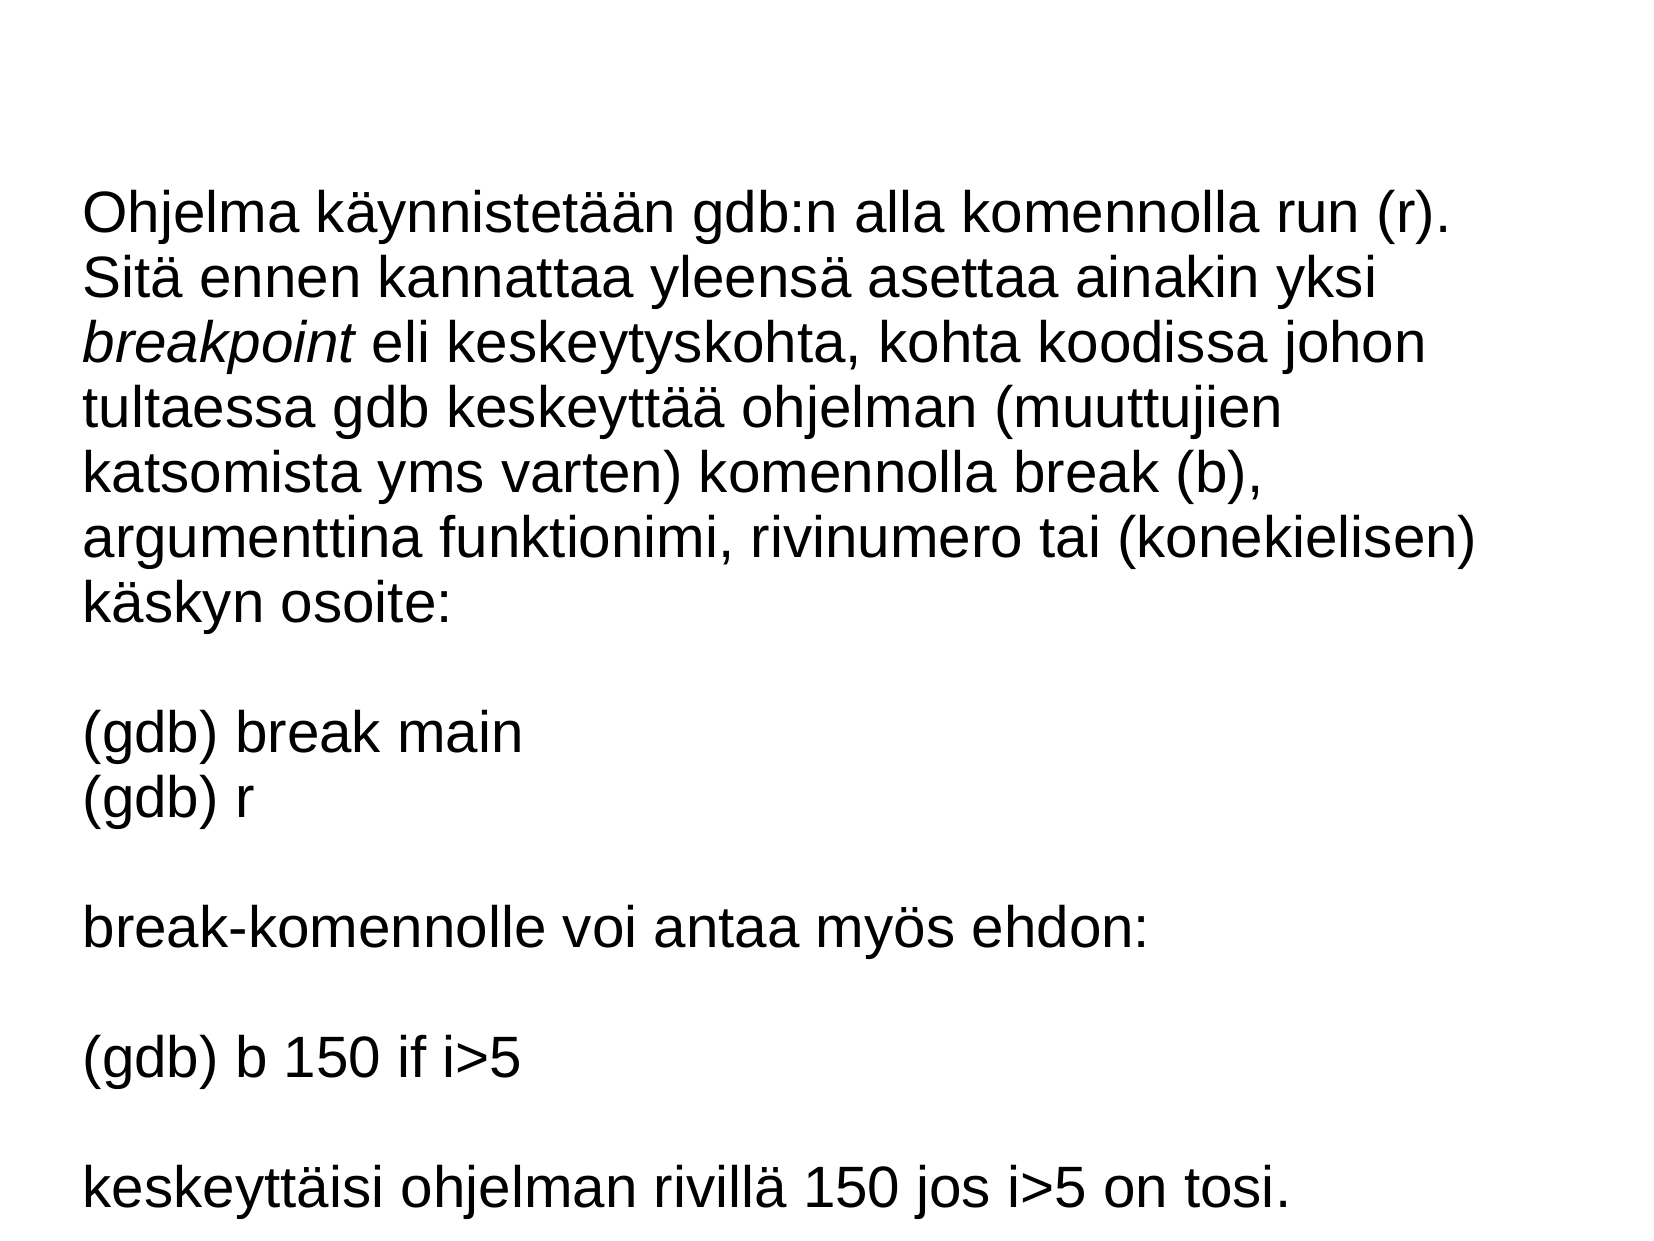

Ohjelma käynnistetään gdb:n alla komennolla run (r).
Sitä ennen kannattaa yleensä asettaa ainakin yksi breakpoint eli keskeytyskohta, kohta koodissa johon tultaessa gdb keskeyttää ohjelman (muuttujien katsomista yms varten) komennolla break (b), argumenttina funktionimi, rivinumero tai (konekielisen) käskyn osoite:
(gdb) break main
(gdb) r
break-komennolle voi antaa myös ehdon:
(gdb) b 150 if i>5
keskeyttäisi ohjelman rivillä 150 jos i>5 on tosi.